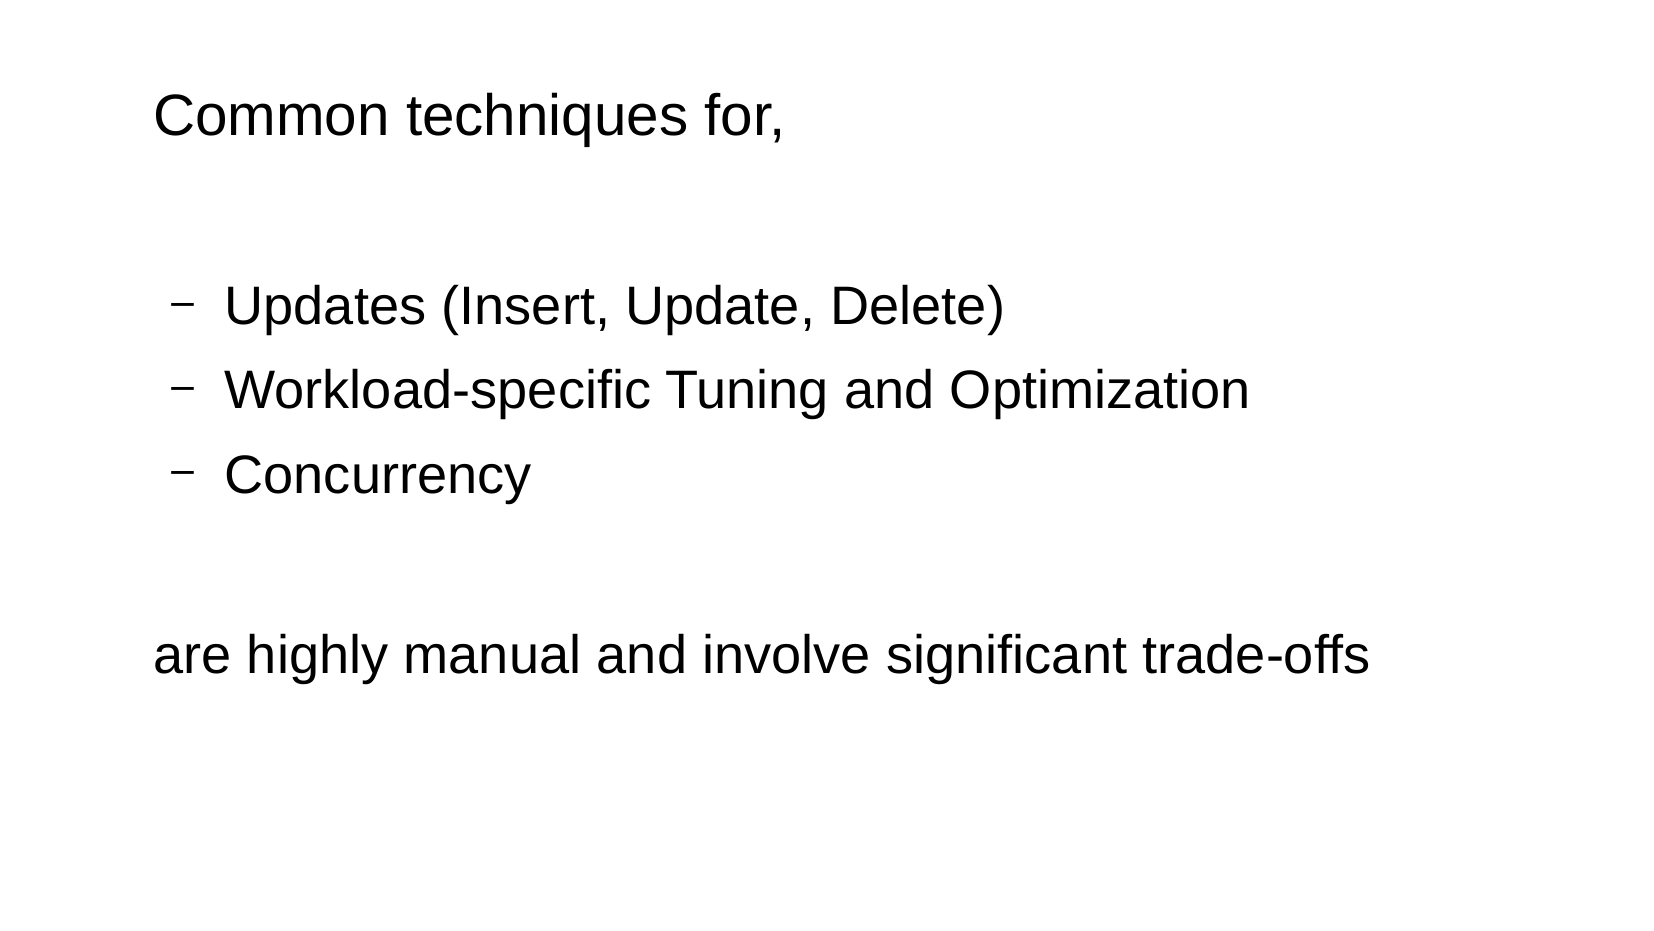

# Common techniques for,
Updates (Insert, Update, Delete)
Workload-specific Tuning and Optimization
Concurrency
are highly manual and involve significant trade-offs